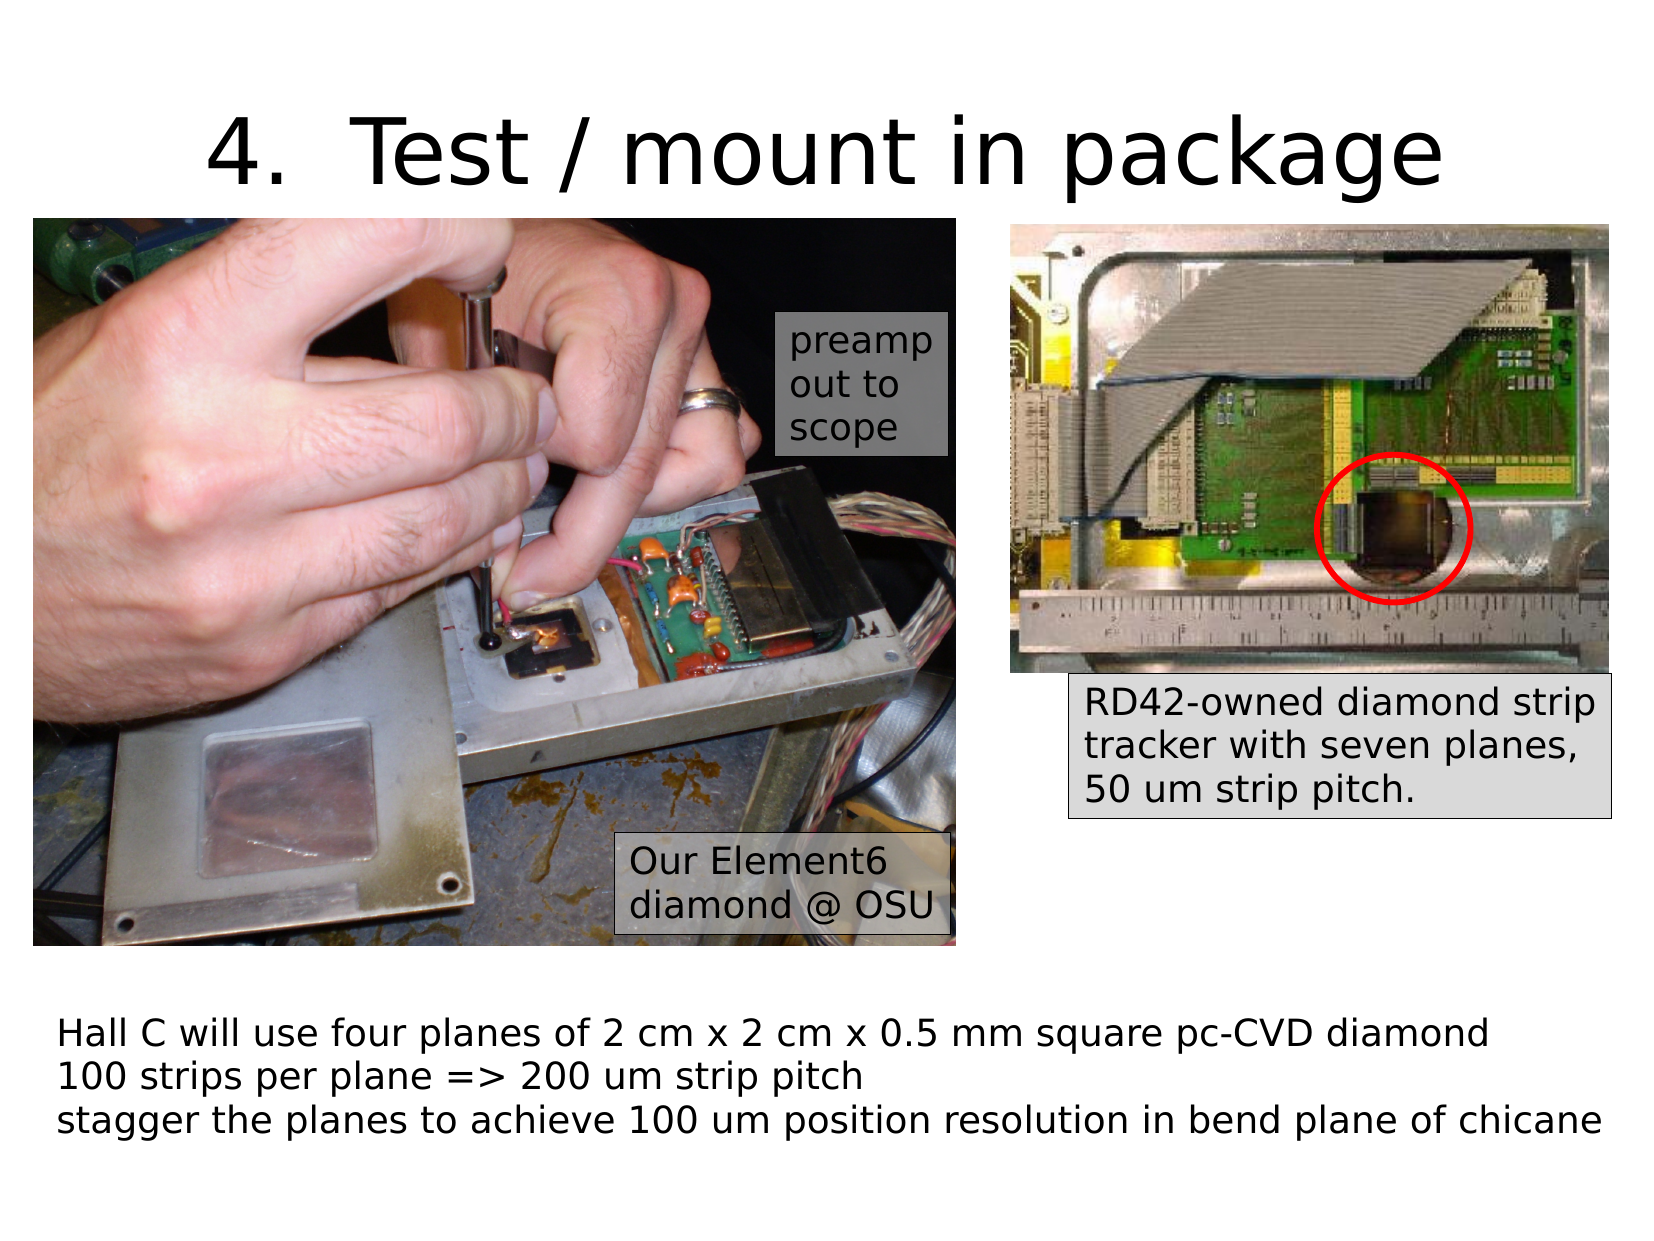

# 4. Test / mount in package
preamp
out to
scope
RD42-owned diamond strip
tracker with seven planes,
50 um strip pitch.
Our Element6
diamond @ OSU
 Hall C will use four planes of 2 cm x 2 cm x 0.5 mm square pc-CVD diamond
 100 strips per plane => 200 um strip pitch
 stagger the planes to achieve 100 um position resolution in bend plane of chicane